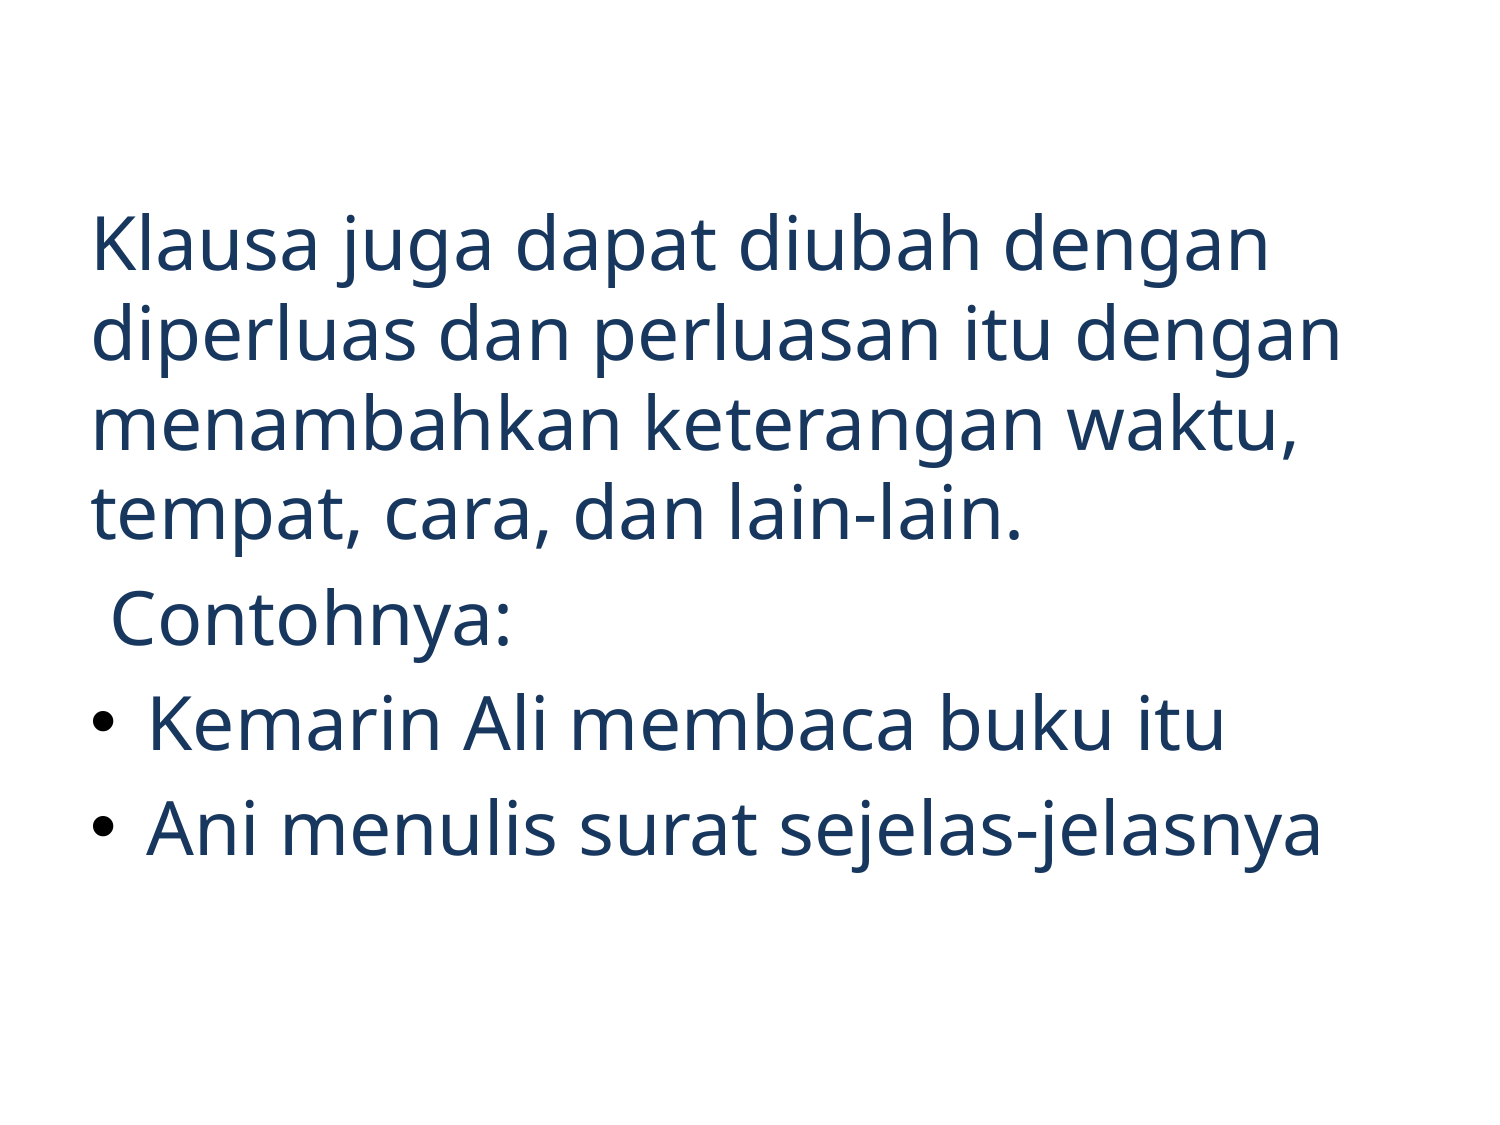

#
Klausa juga dapat diubah dengan diperluas dan perluasan itu dengan menambahkan keterangan waktu, tempat, cara, dan lain-lain.
 Contohnya:
Kemarin Ali membaca buku itu
Ani menulis surat sejelas-jelasnya